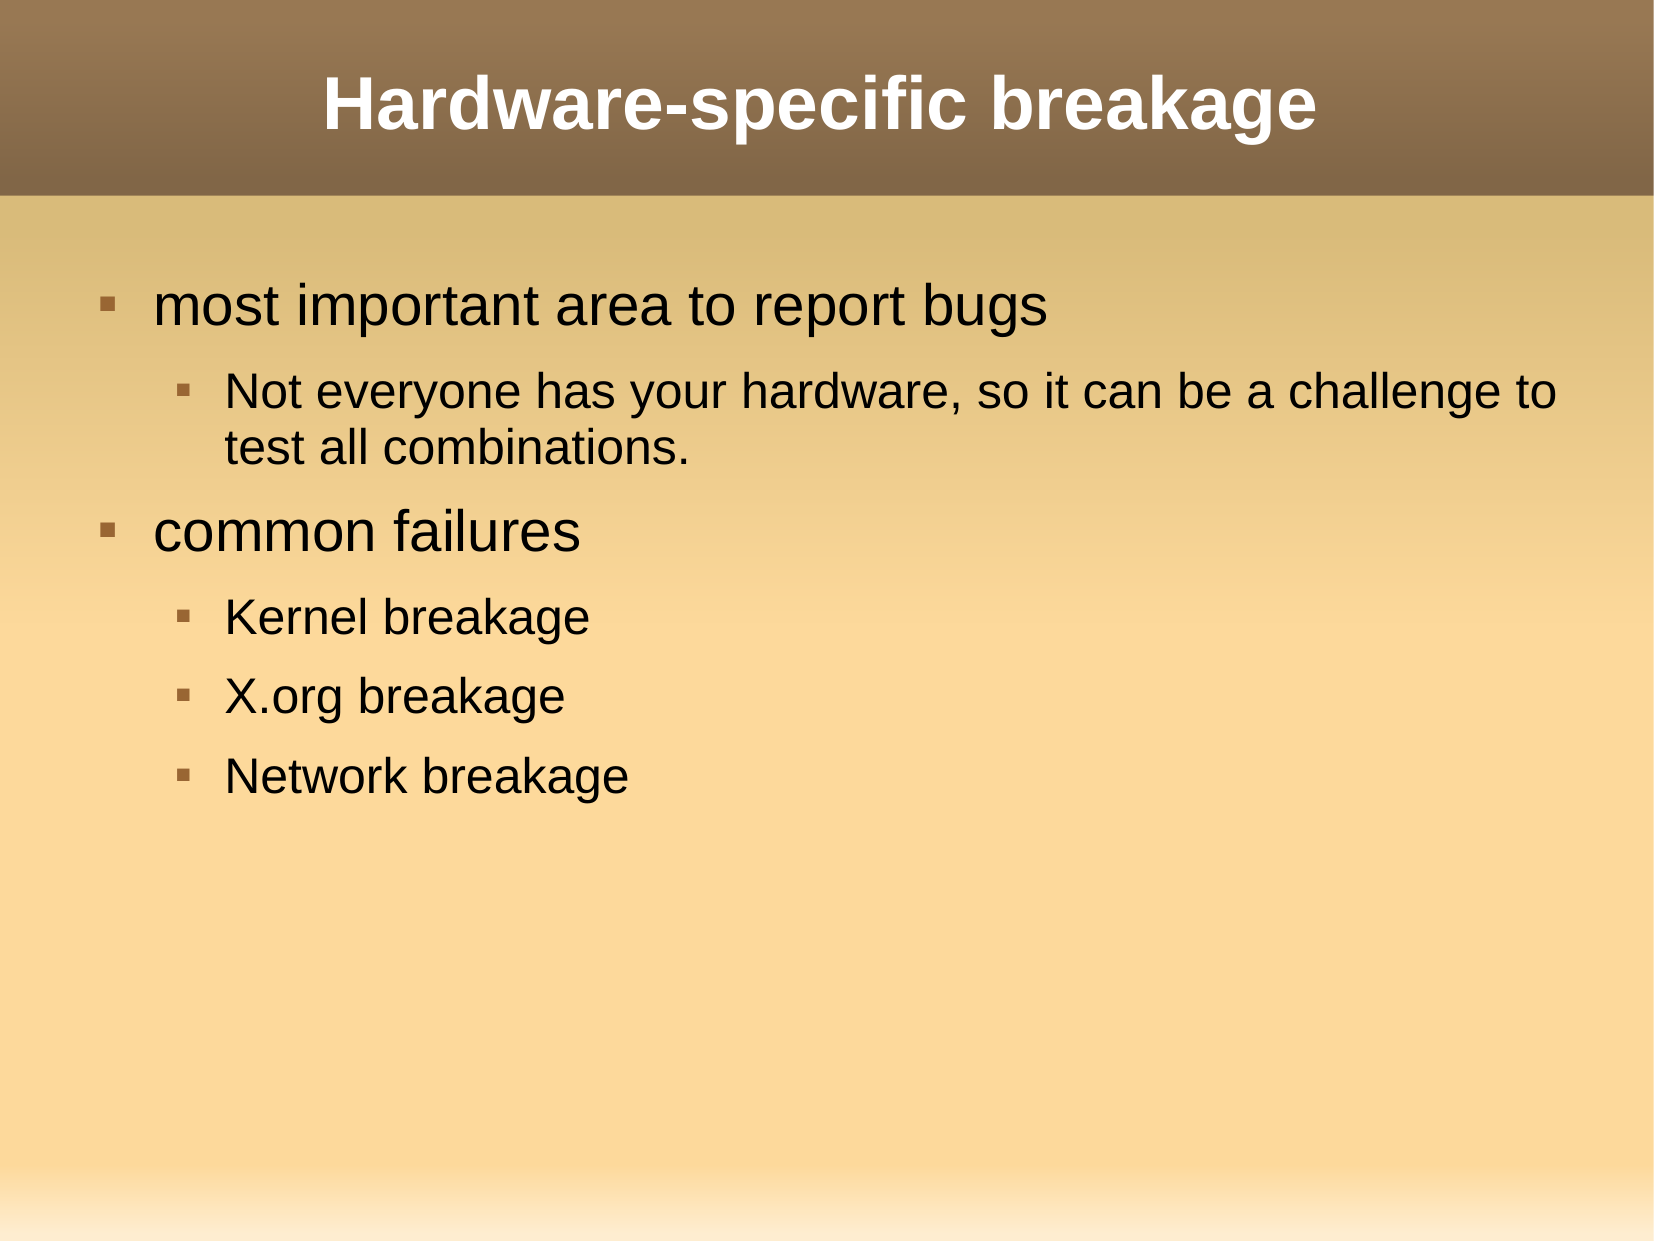

# Hardware-specific breakage
most important area to report bugs
Not everyone has your hardware, so it can be a challenge to test all combinations.
common failures
Kernel breakage
X.org breakage
Network breakage